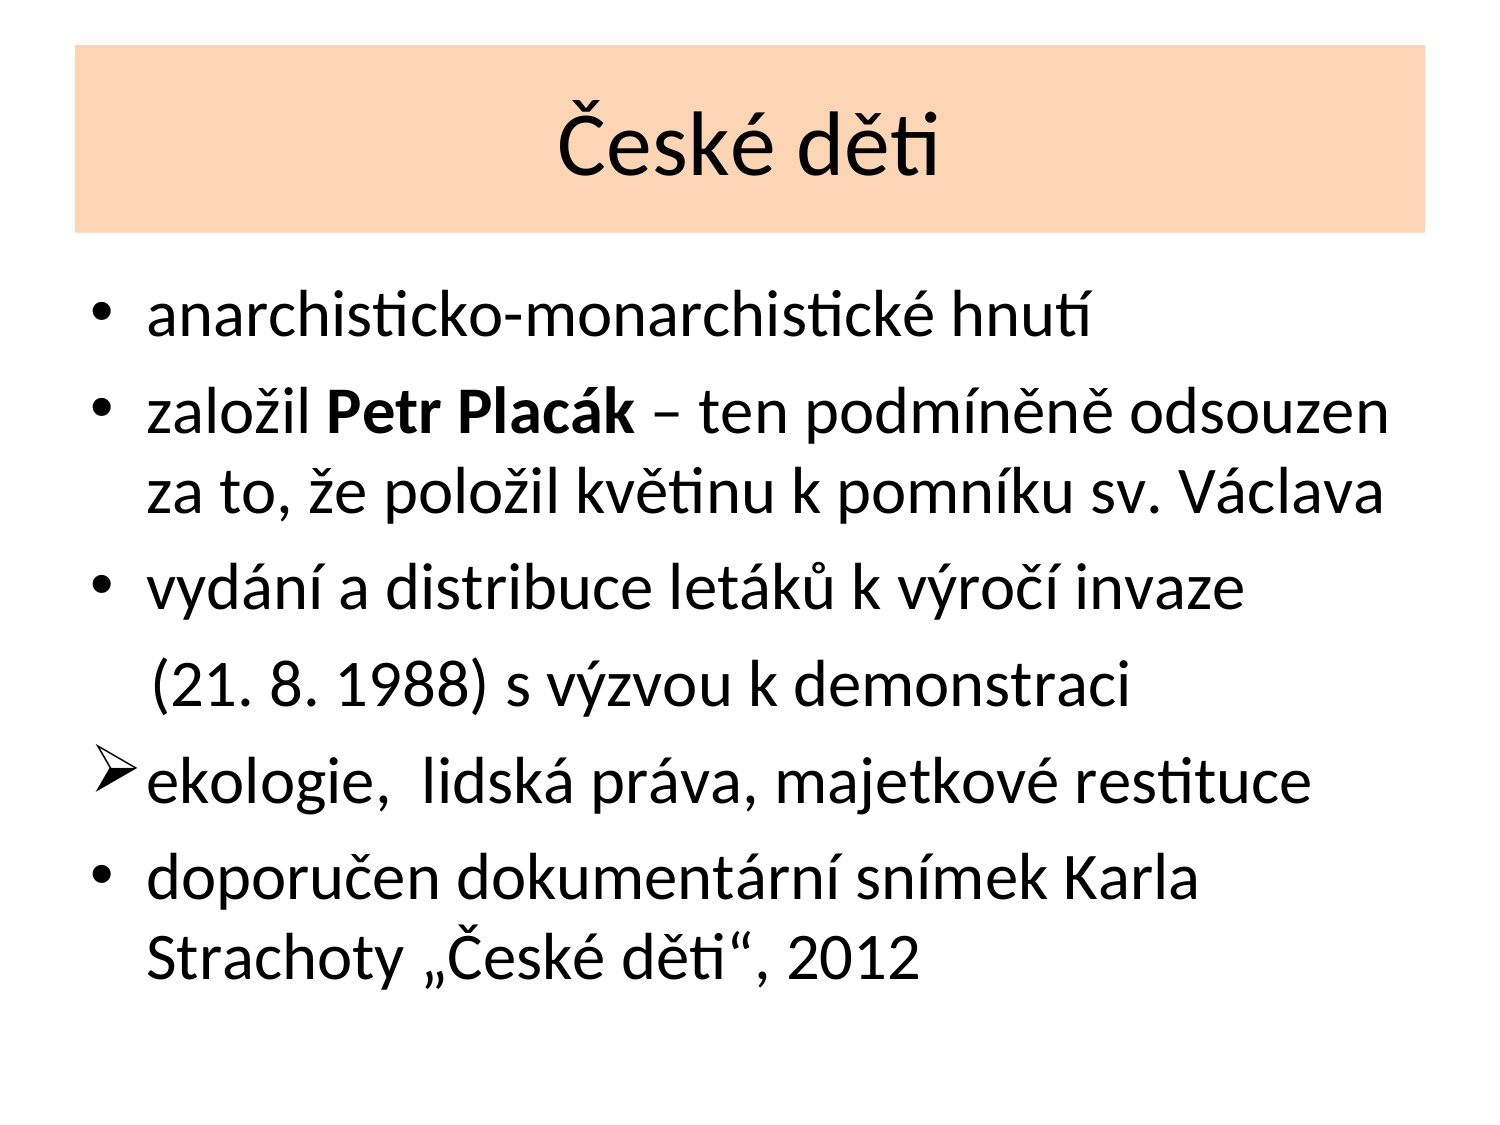

# České děti
anarchisticko-monarchistické hnutí
založil Petr Placák – ten podmíněně odsouzen za to, že položil květinu k pomníku sv. Václava
vydání a distribuce letáků k výročí invaze
 (21. 8. 1988) s výzvou k demonstraci
ekologie, lidská práva, majetkové restituce
doporučen dokumentární snímek Karla Strachoty „České děti“, 2012